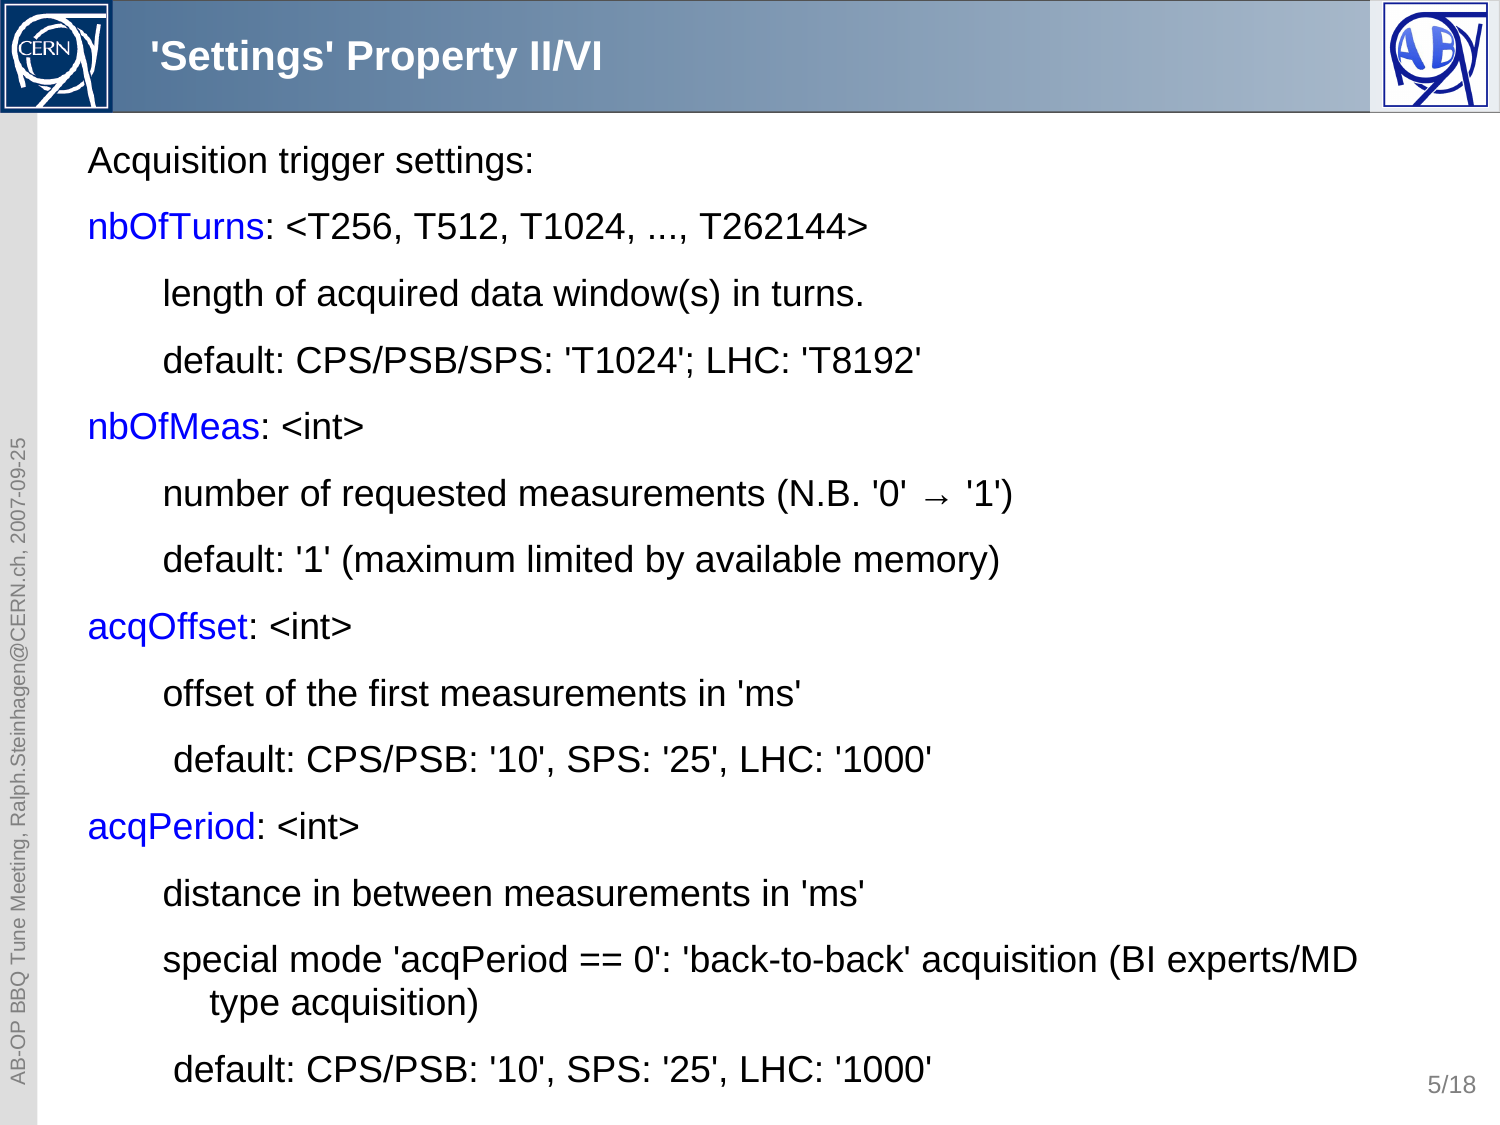

# 'Settings' Property II/VI
Acquisition trigger settings:
nbOfTurns: <T256, T512, T1024, ..., T262144>
length of acquired data window(s) in turns.
default: CPS/PSB/SPS: 'T1024'; LHC: 'T8192'
nbOfMeas: <int>
number of requested measurements (N.B. '0' → '1')
default: '1' (maximum limited by available memory)
acqOffset: <int>
offset of the first measurements in 'ms'
 default: CPS/PSB: '10', SPS: '25', LHC: '1000'
acqPeriod: <int>
distance in between measurements in 'ms'
special mode 'acqPeriod == 0': 'back-to-back' acquisition (BI experts/MD type acquisition)
 default: CPS/PSB: '10', SPS: '25', LHC: '1000'